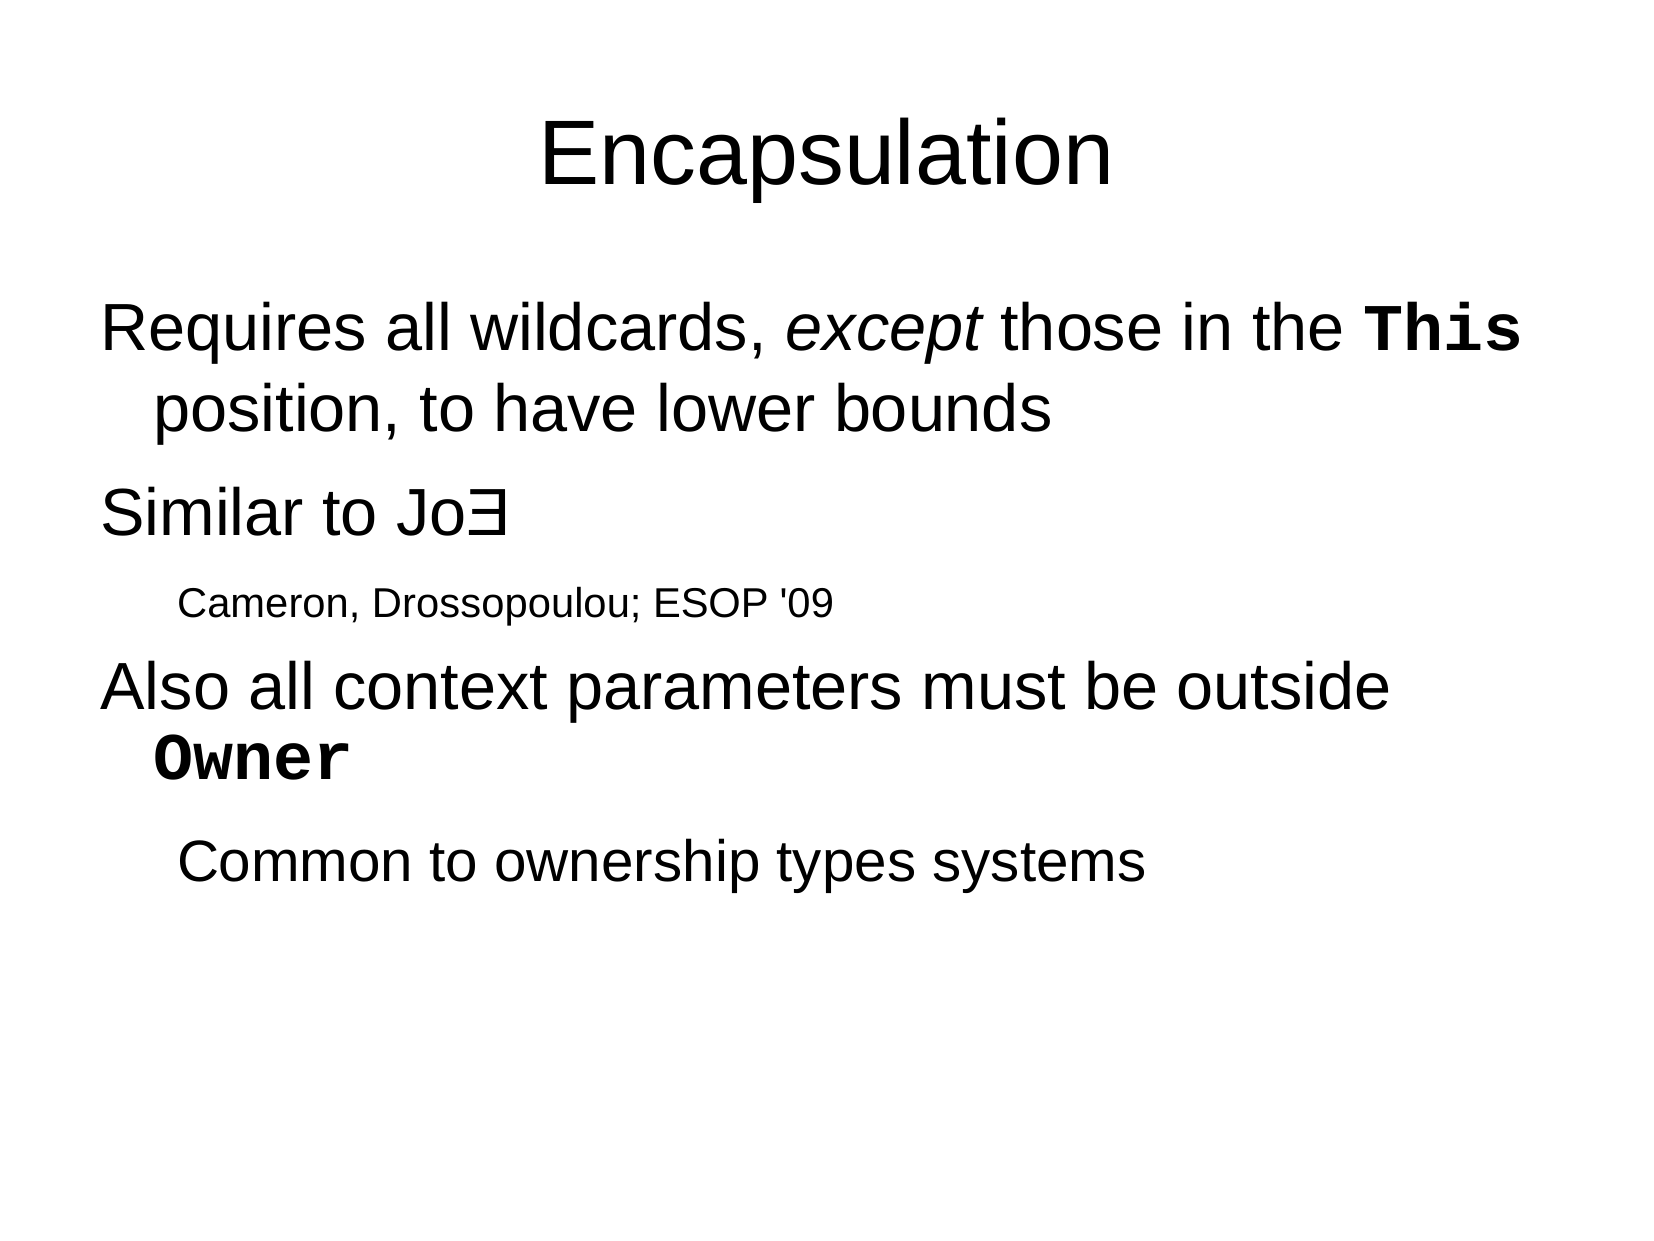

# Encapsulation
Requires all wildcards, except those in the This position, to have lower bounds
Similar to JoƎ
Cameron, Drossopoulou; ESOP '09
Also all context parameters must be outside Owner
Common to ownership types systems